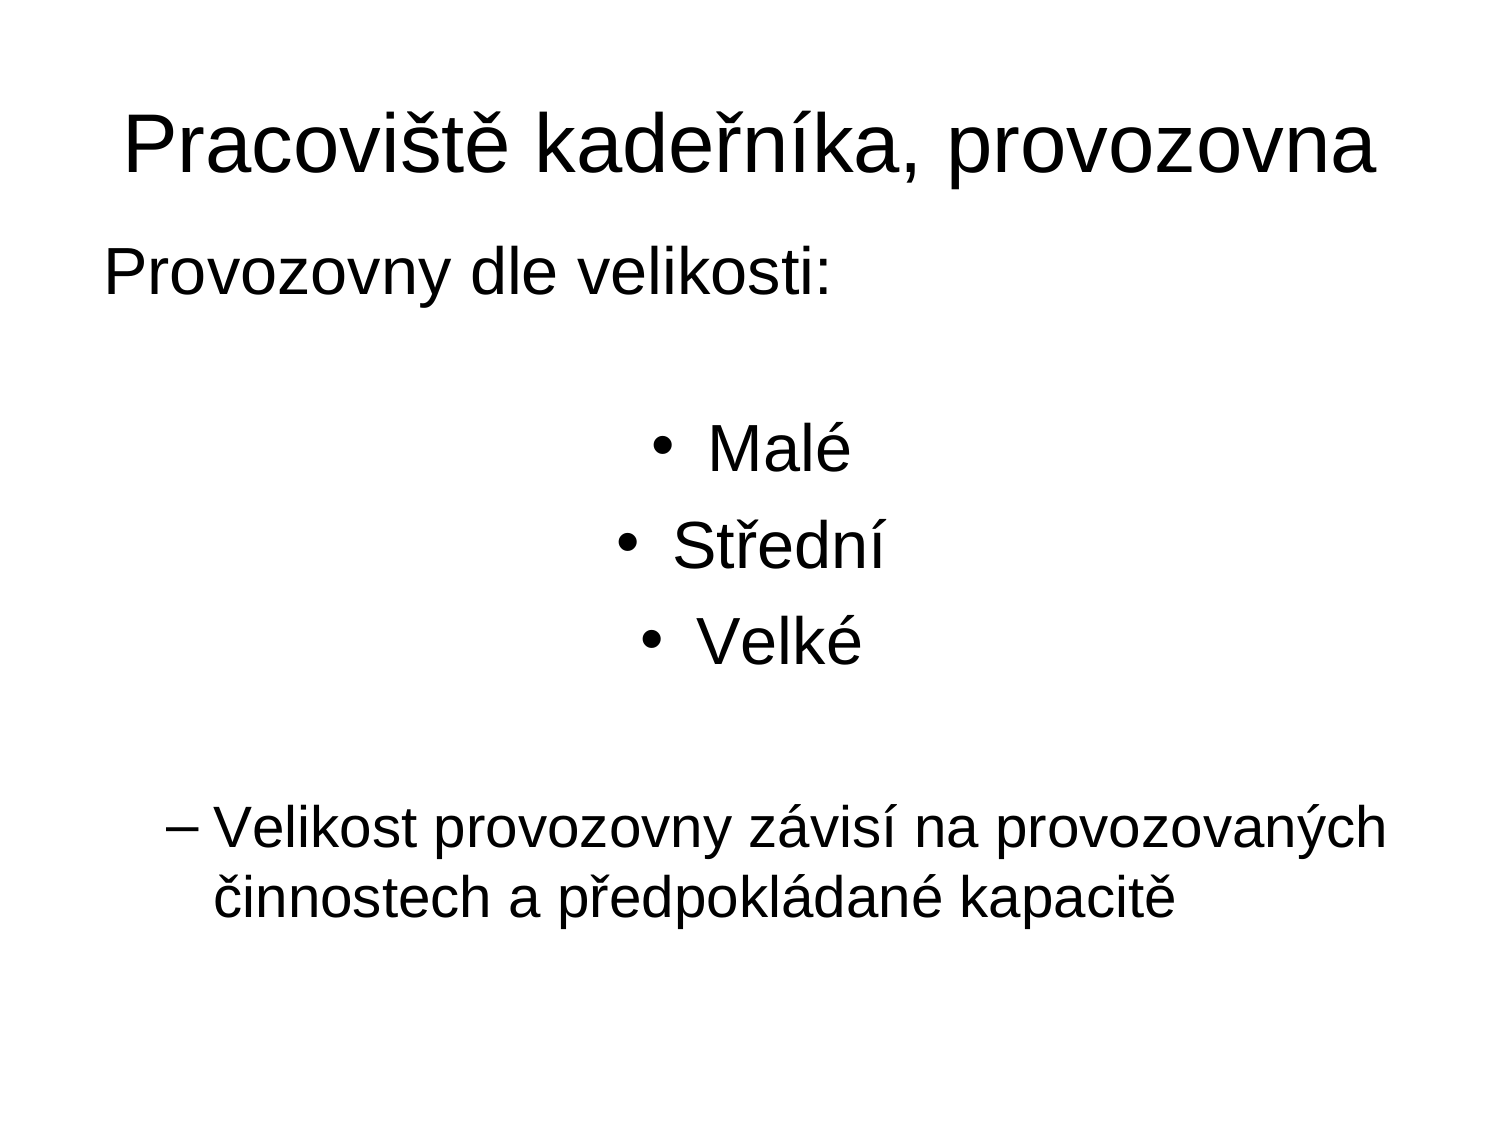

# Pracoviště kadeřníka, provozovna
Provozovny dle velikosti:
Malé
Střední
Velké
Velikost provozovny závisí na provozovaných činnostech a předpokládané kapacitě